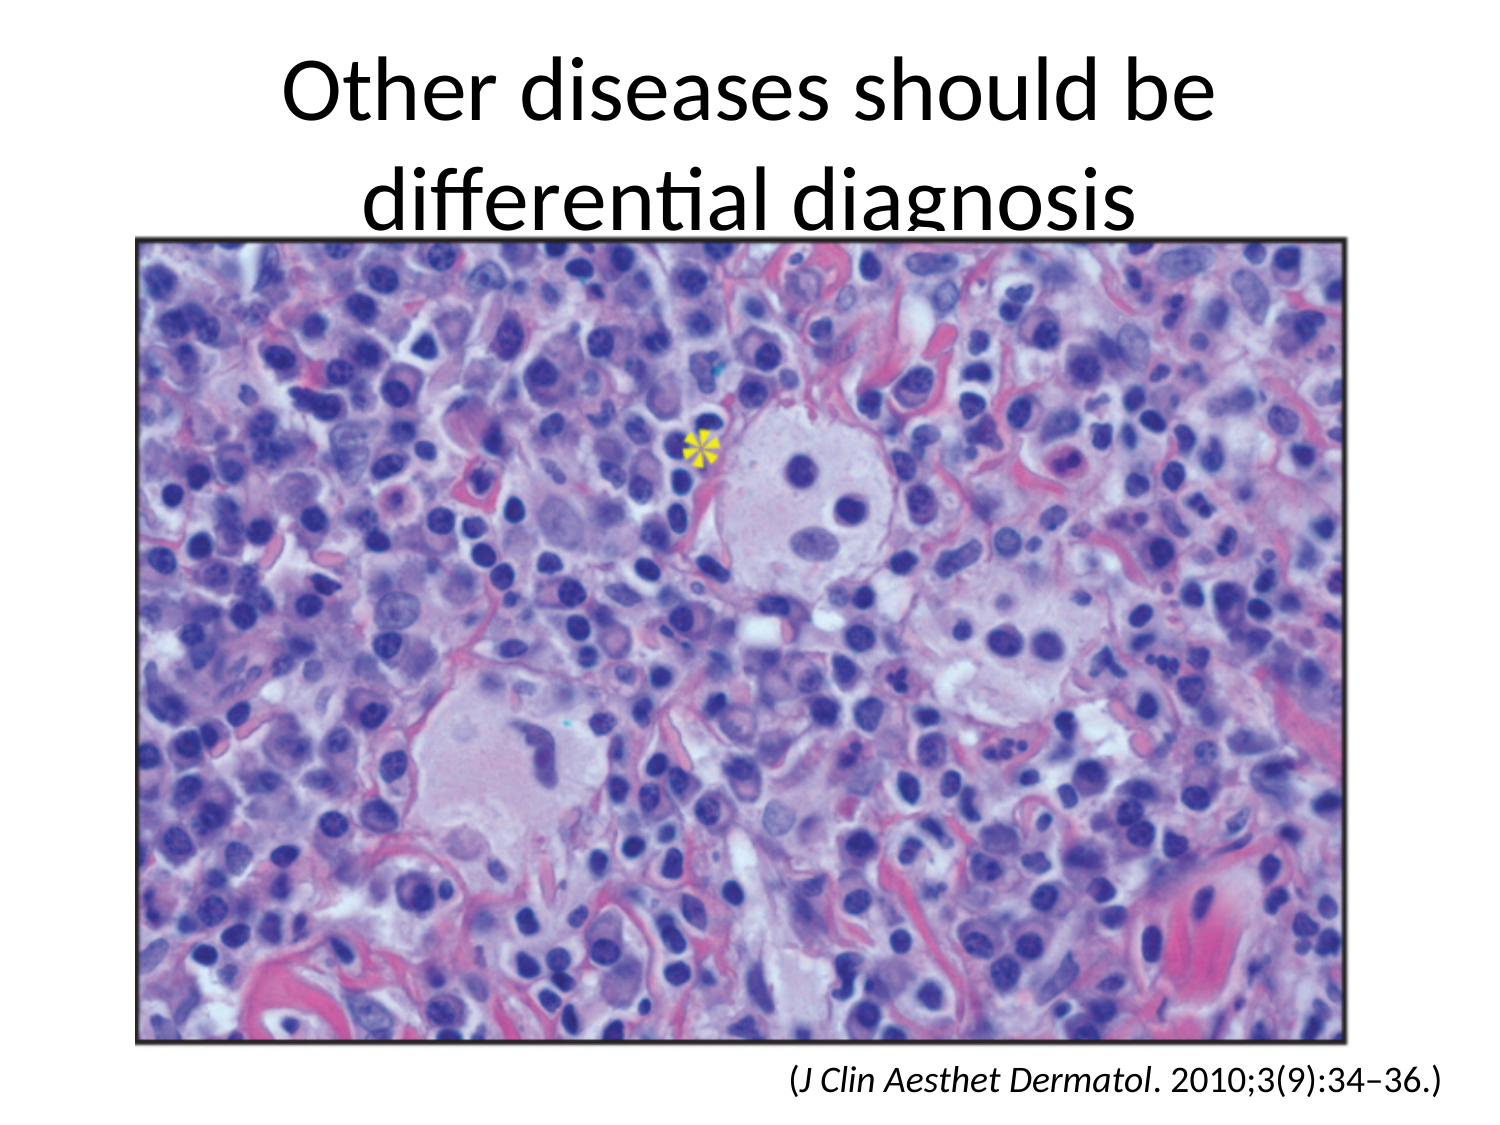

# Other diseases should be differential diagnosis
(J Clin Aesthet Dermatol. 2010;3(9):34–36.)